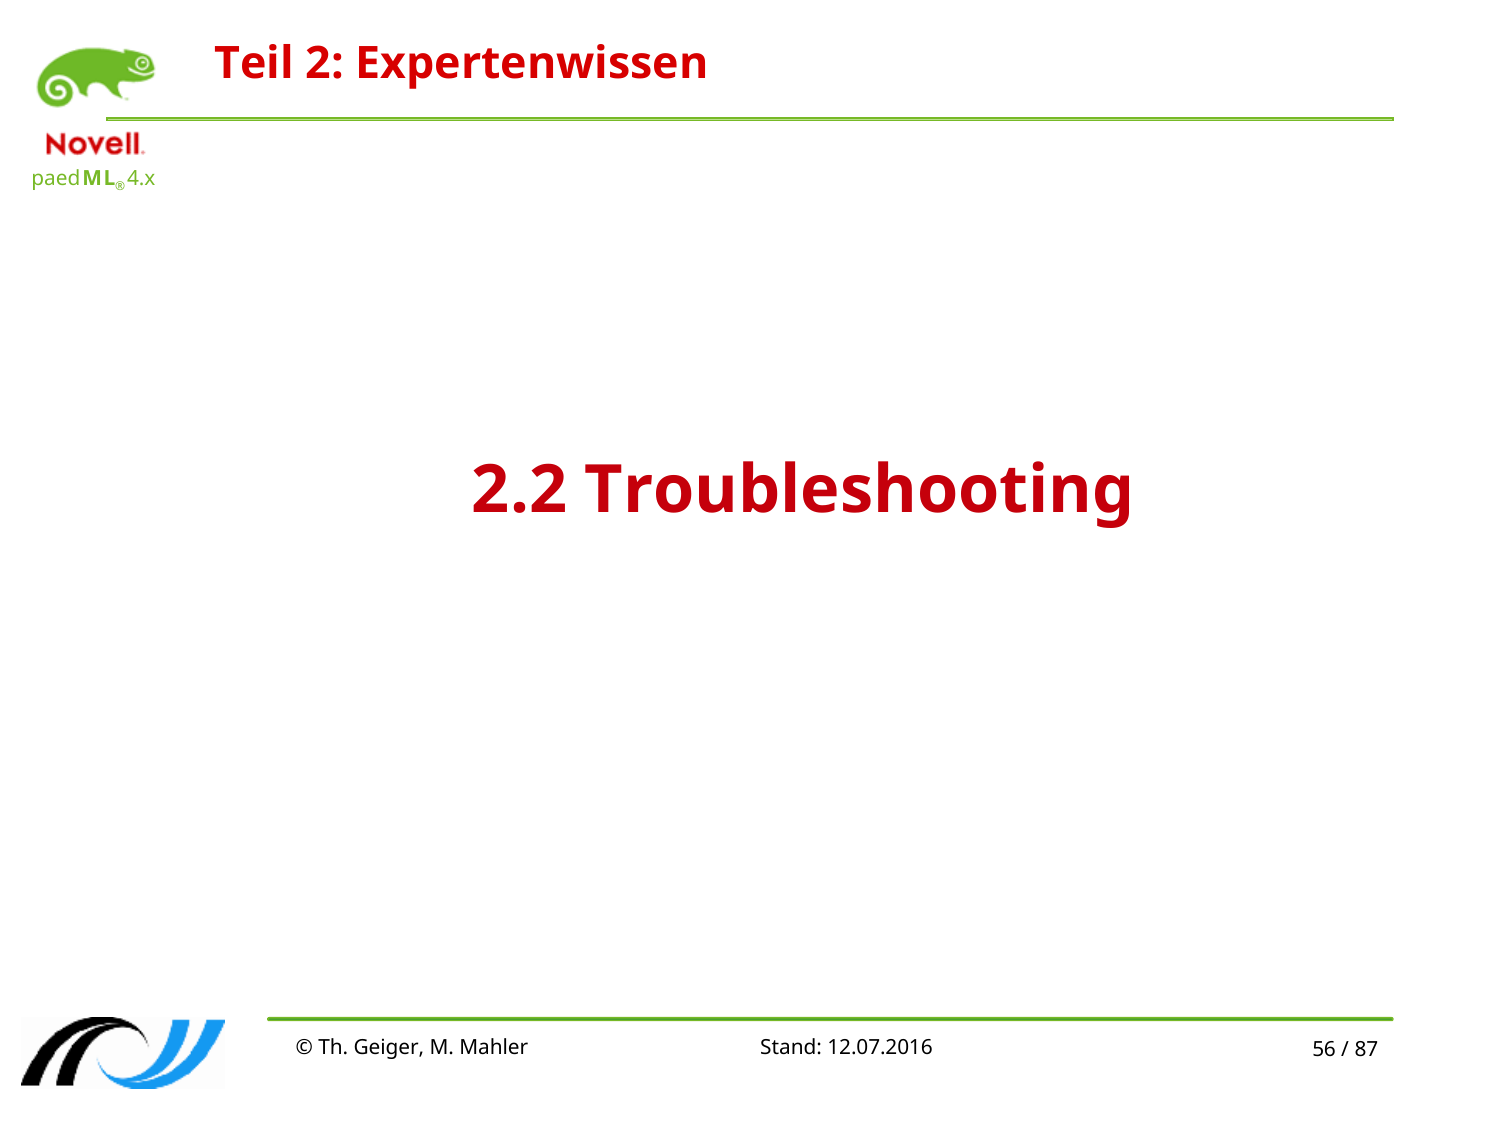

Teil 2: Expertenwissen
# 2.2 Troubleshooting
© Th. Geiger, M. Mahler
12.07.2016
56